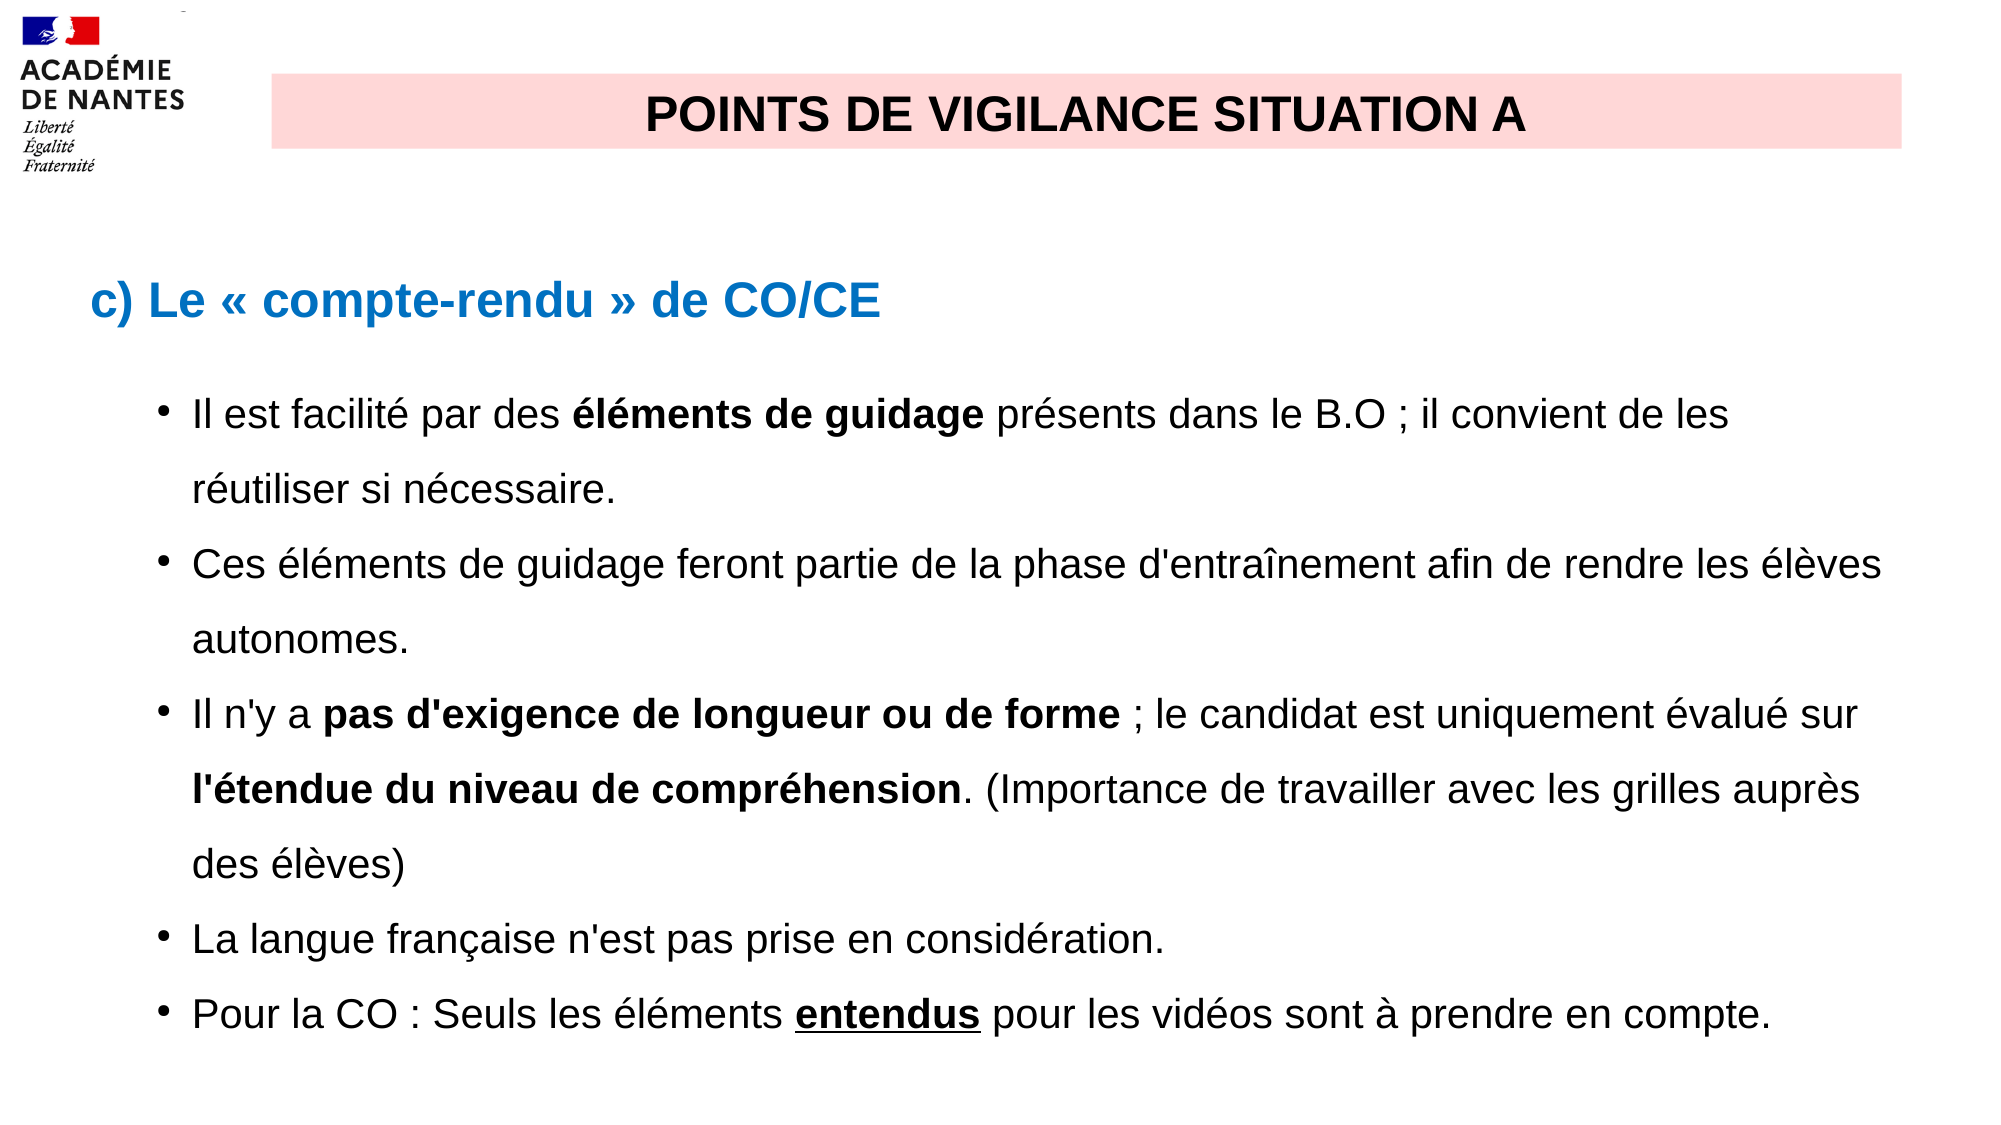

POINTS DE VIGILANCE SITUATION A
c) Le « compte-rendu » de CO/CE
Il est facilité par des éléments de guidage présents dans le B.O ; il convient de les réutiliser si nécessaire.
Ces éléments de guidage feront partie de la phase d'entraînement afin de rendre les élèves autonomes.
Il n'y a pas d'exigence de longueur ou de forme ; le candidat est uniquement évalué sur l'étendue du niveau de compréhension. (Importance de travailler avec les grilles auprès des élèves)
La langue française n'est pas prise en considération.
Pour la CO : Seuls les éléments entendus pour les vidéos sont à prendre en compte.